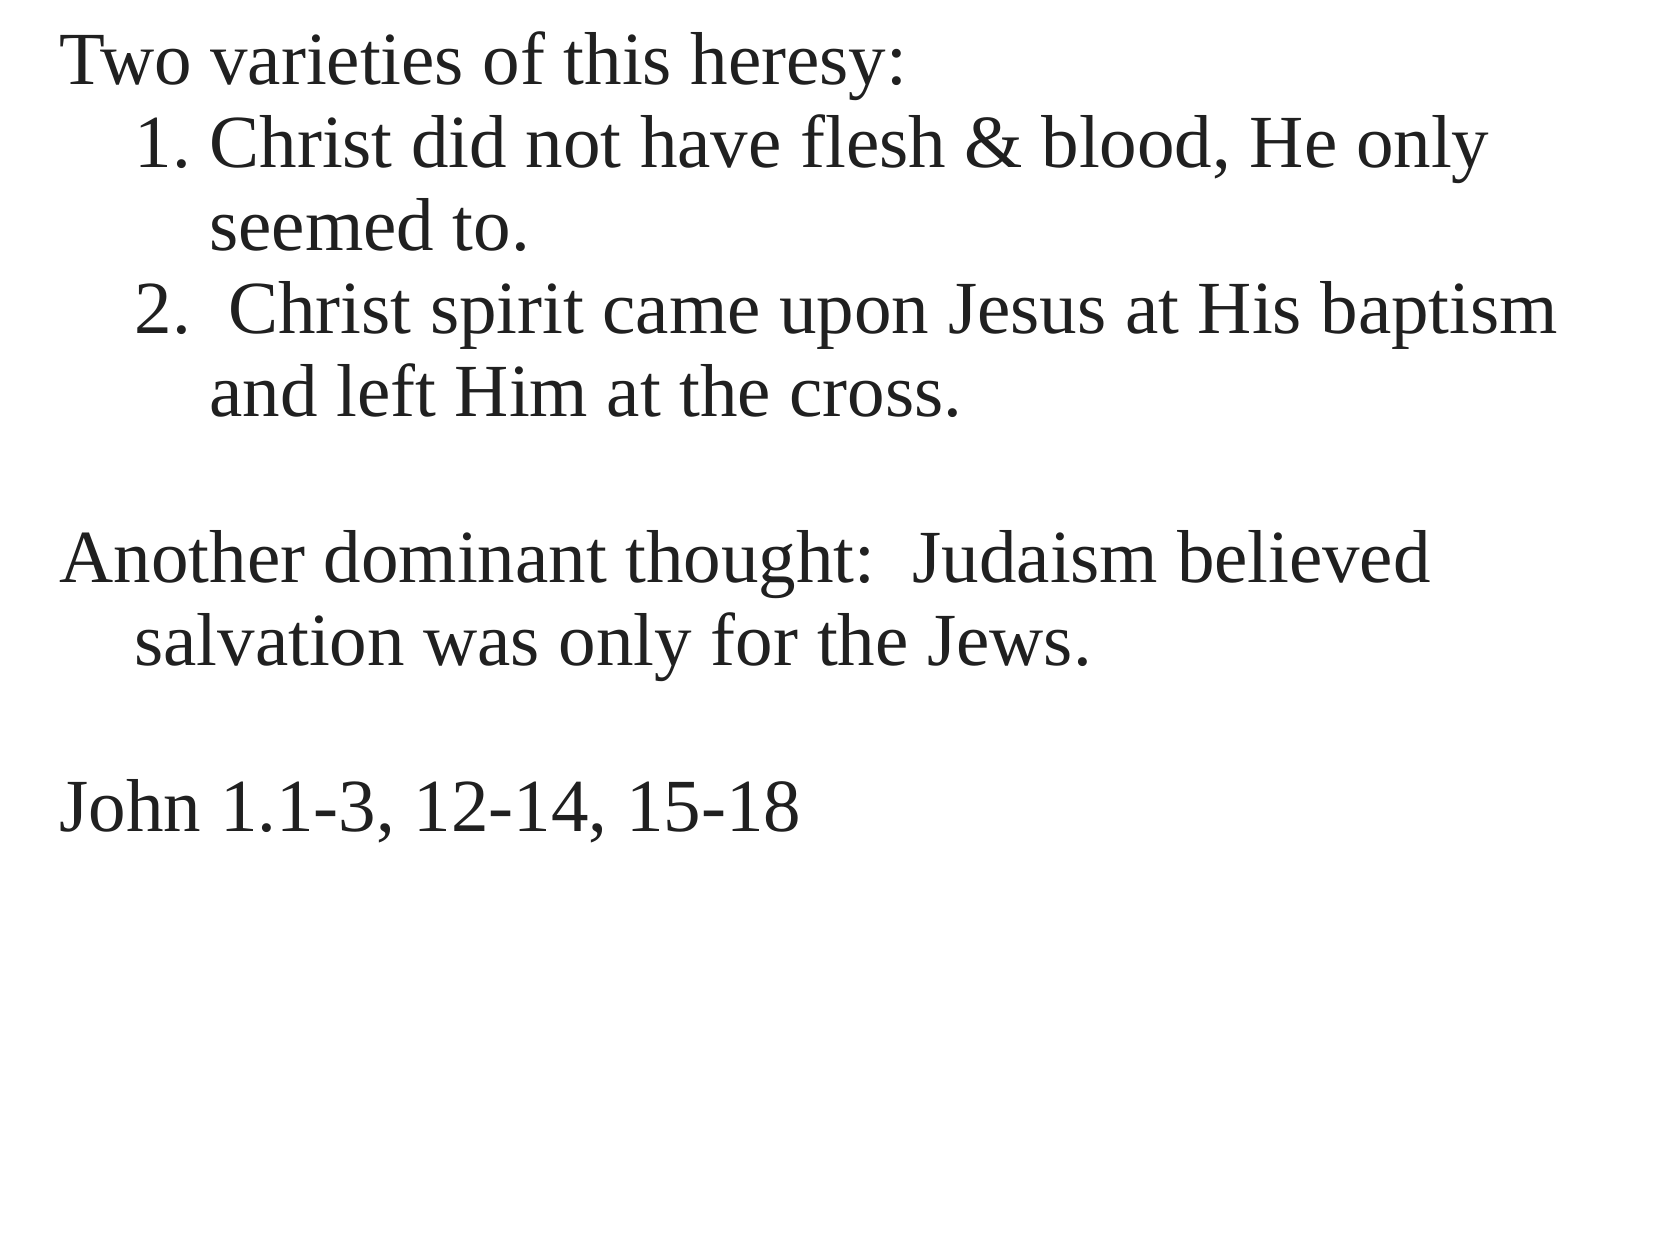

Two varieties of this heresy:
	1. Christ did not have flesh & blood, He only 			seemed to.
	2. Christ spirit came upon Jesus at His baptism 		and left Him at the cross.
Another dominant thought: Judaism believed 			salvation was only for the Jews.
John 1.1-3, 12-14, 15-18